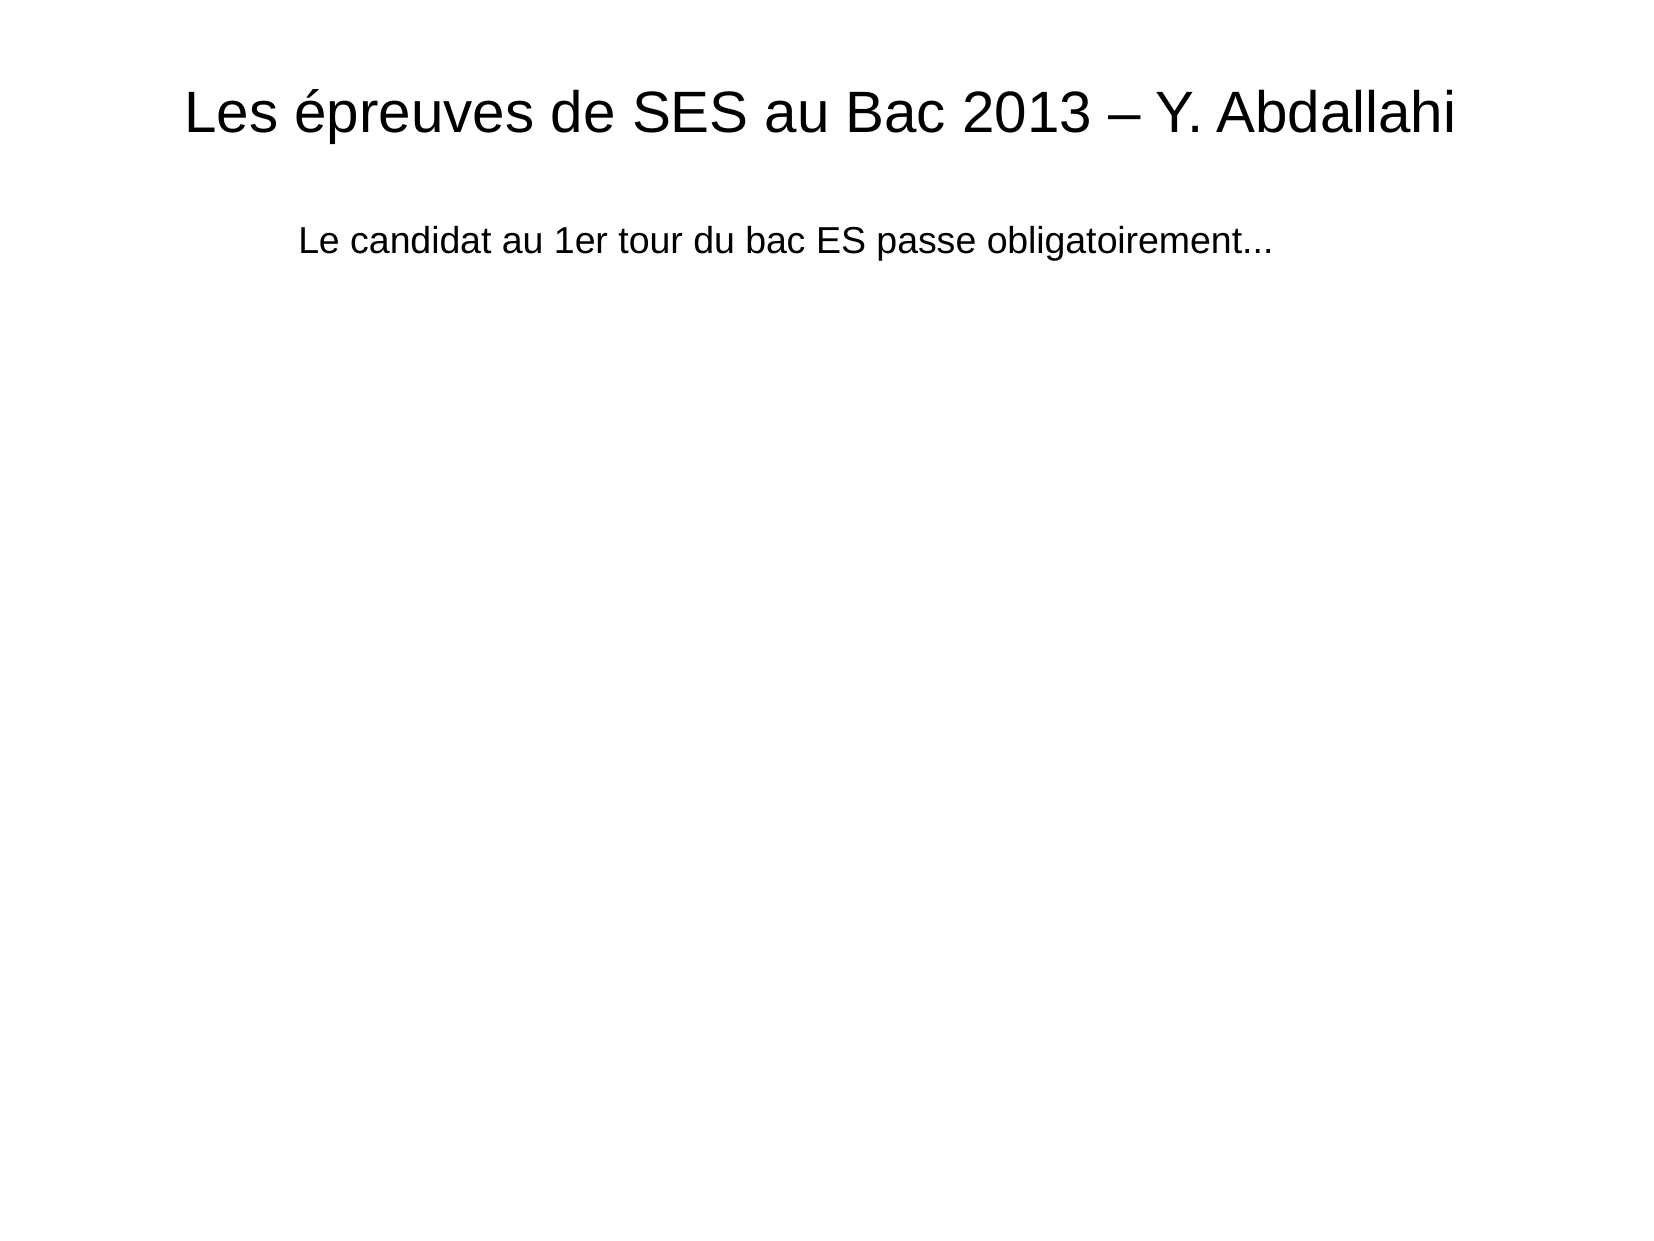

# Les épreuves de SES au Bac 2013 – Y. Abdallahi
Le candidat au 1er tour du bac ES passe obligatoirement...